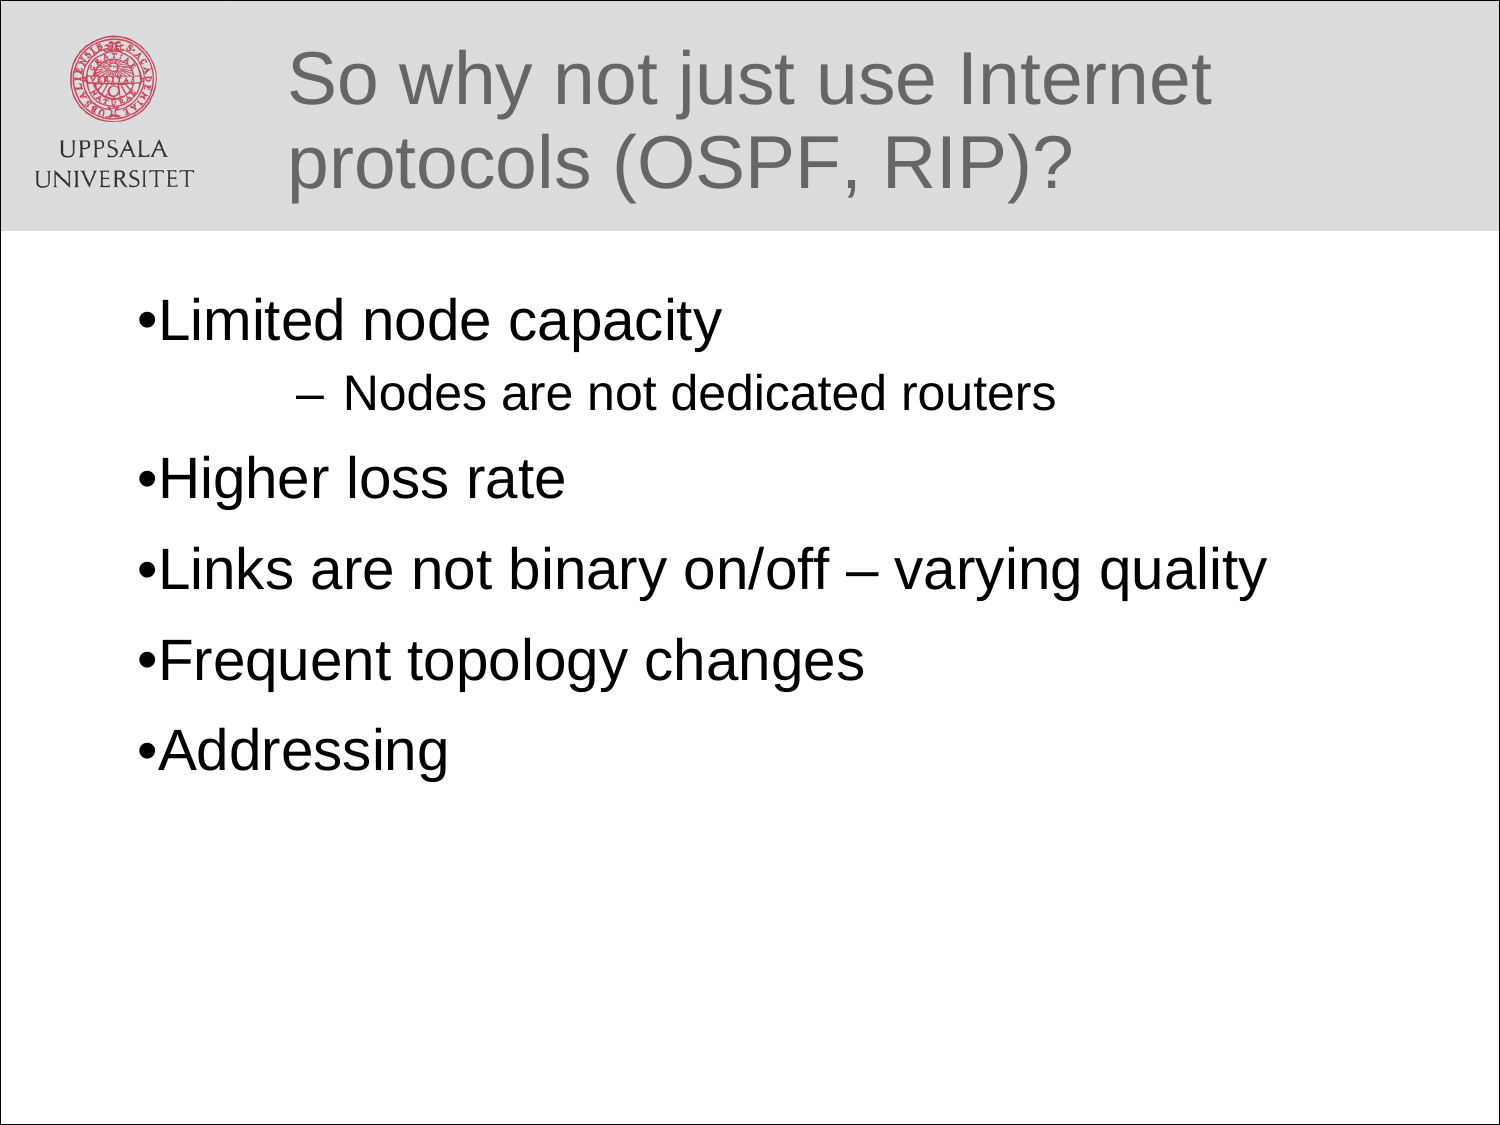

# So why not just use Internet protocols (OSPF, RIP)?
Limited node capacity
Nodes are not dedicated routers
Higher loss rate
Links are not binary on/off – varying quality
Frequent topology changes
Addressing